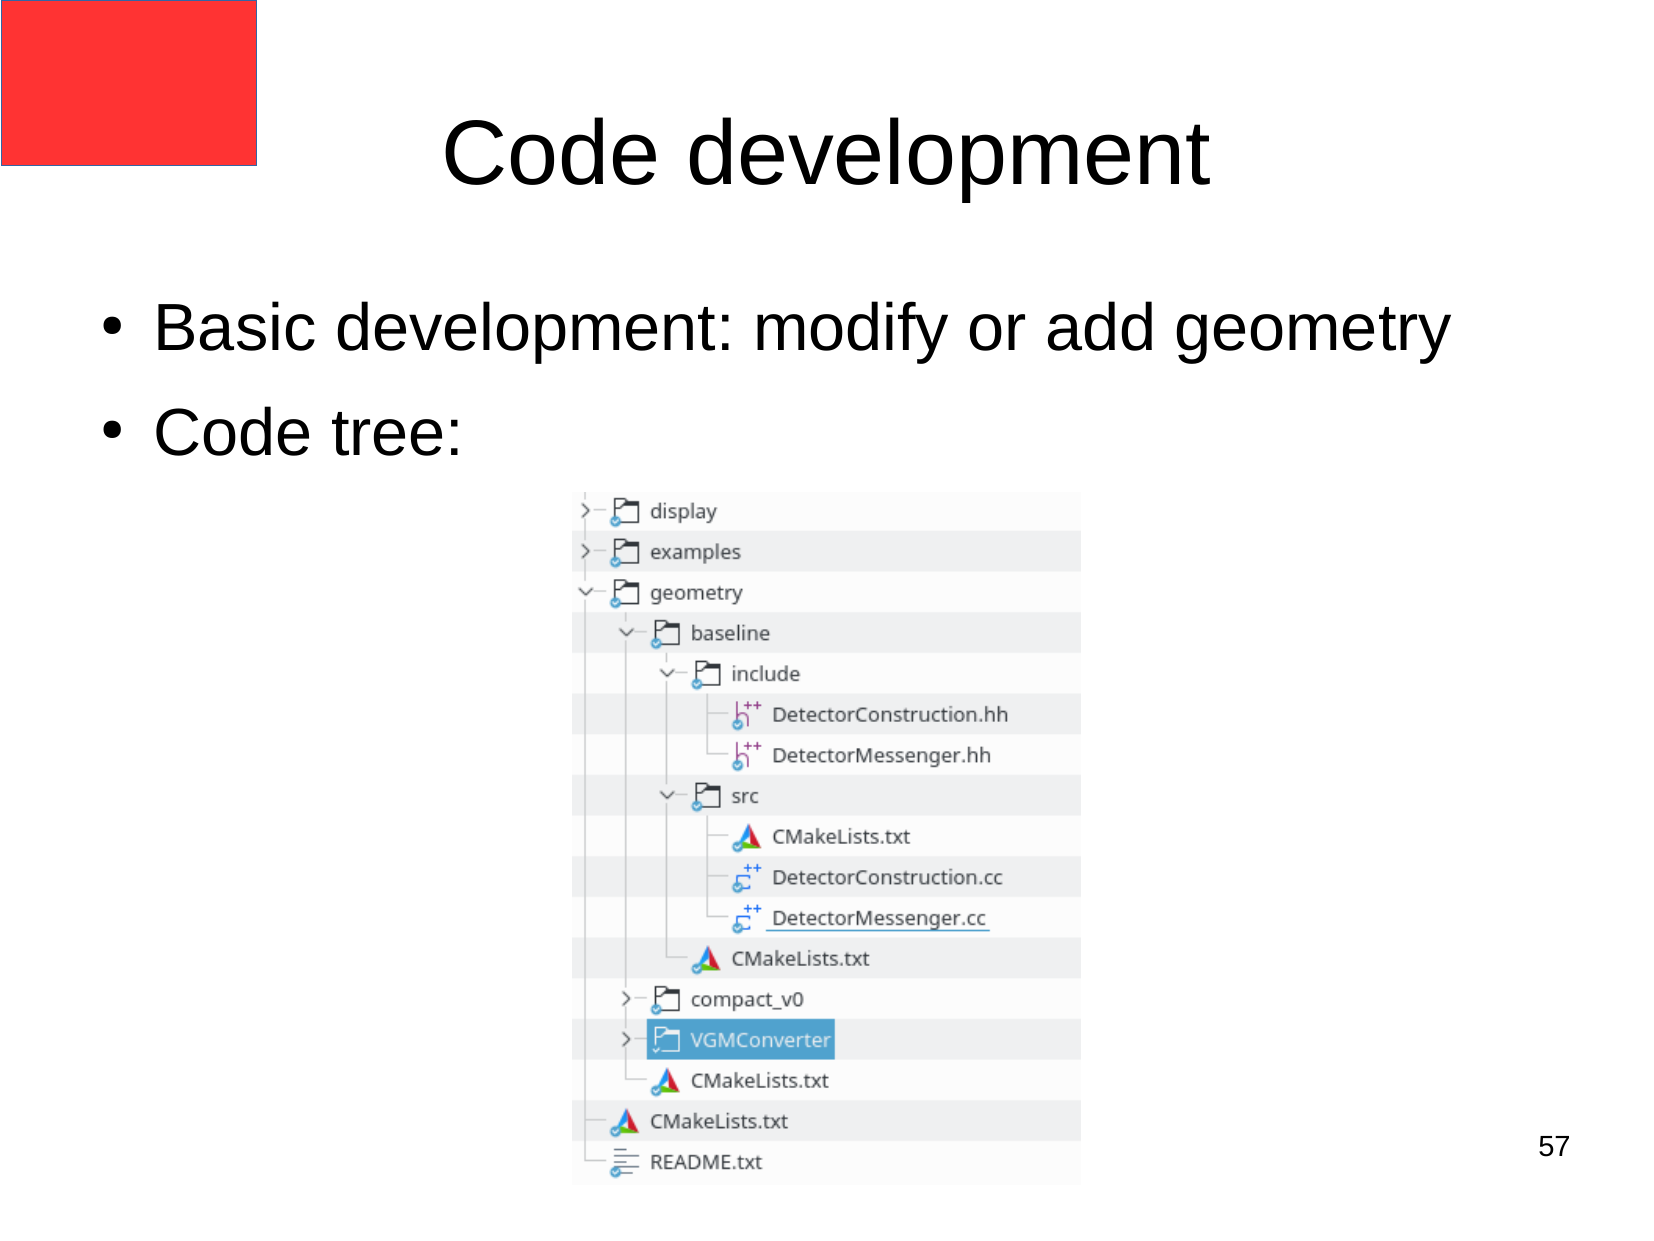

# Code development
Basic development: modify or add geometry
Code tree:
57